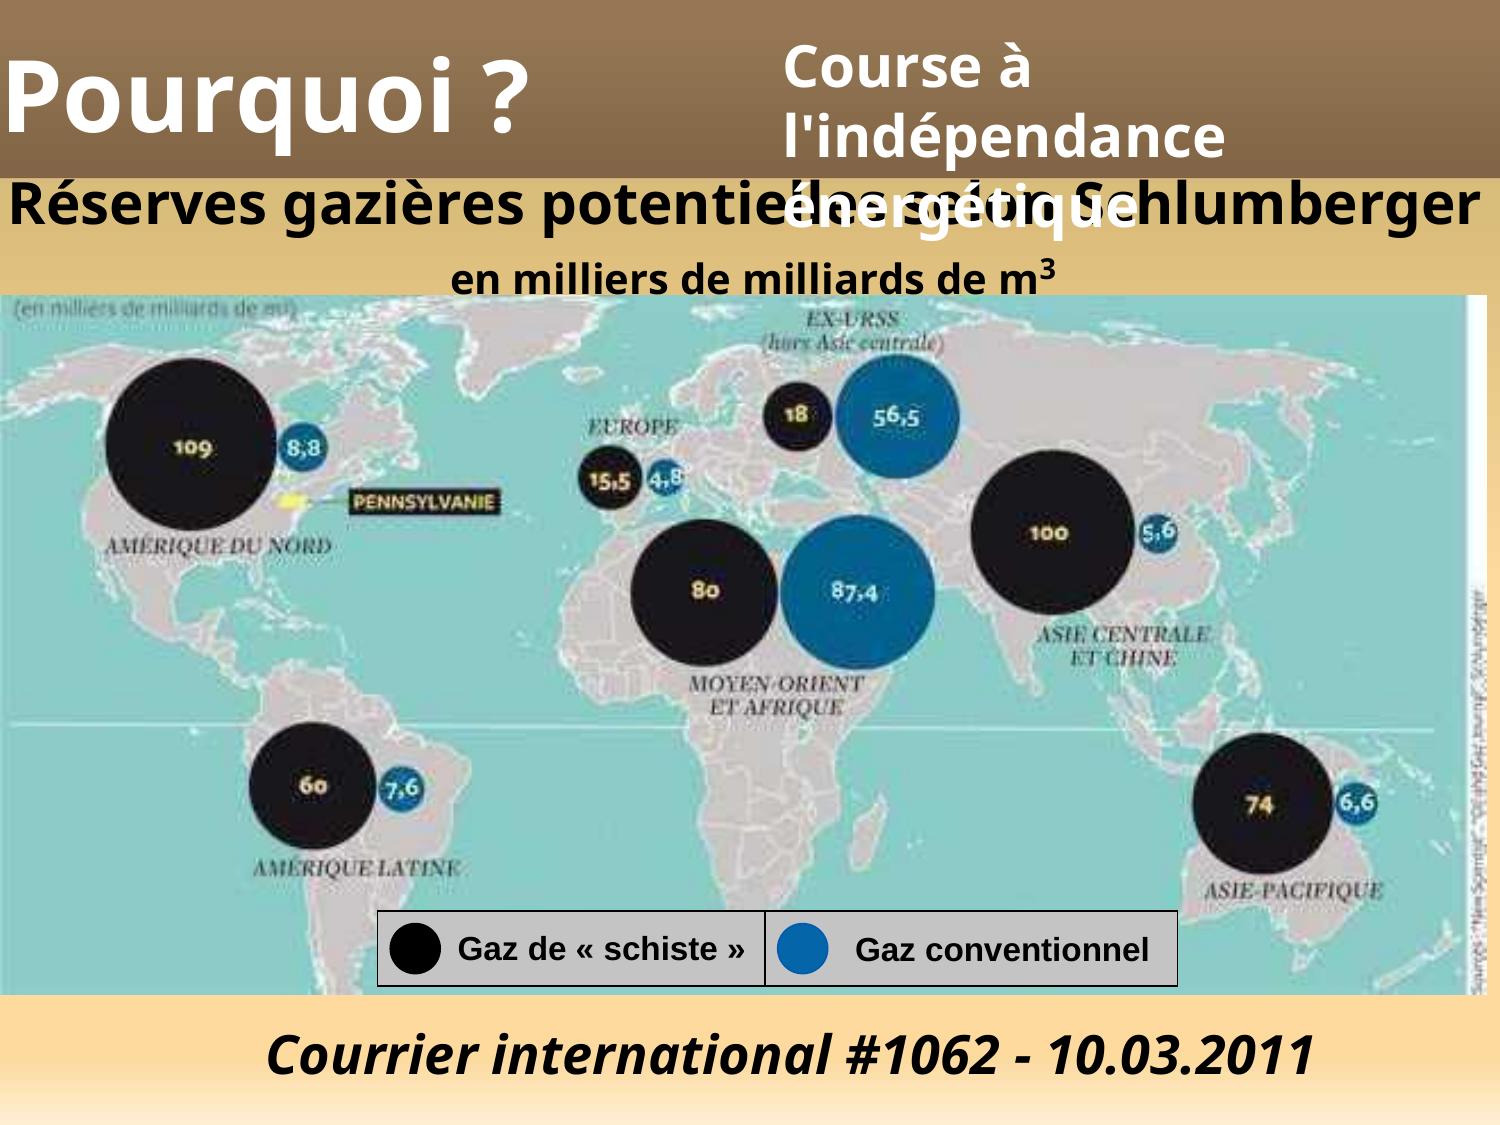

# Pourquoi ?
Course à l'indépendance énergétique
Réserves gazières potentielles selon Schlumberger
en milliers de milliards de m3
Gaz de « schiste »
Gaz conventionnel
Courrier international #1062 - 10.03.2011